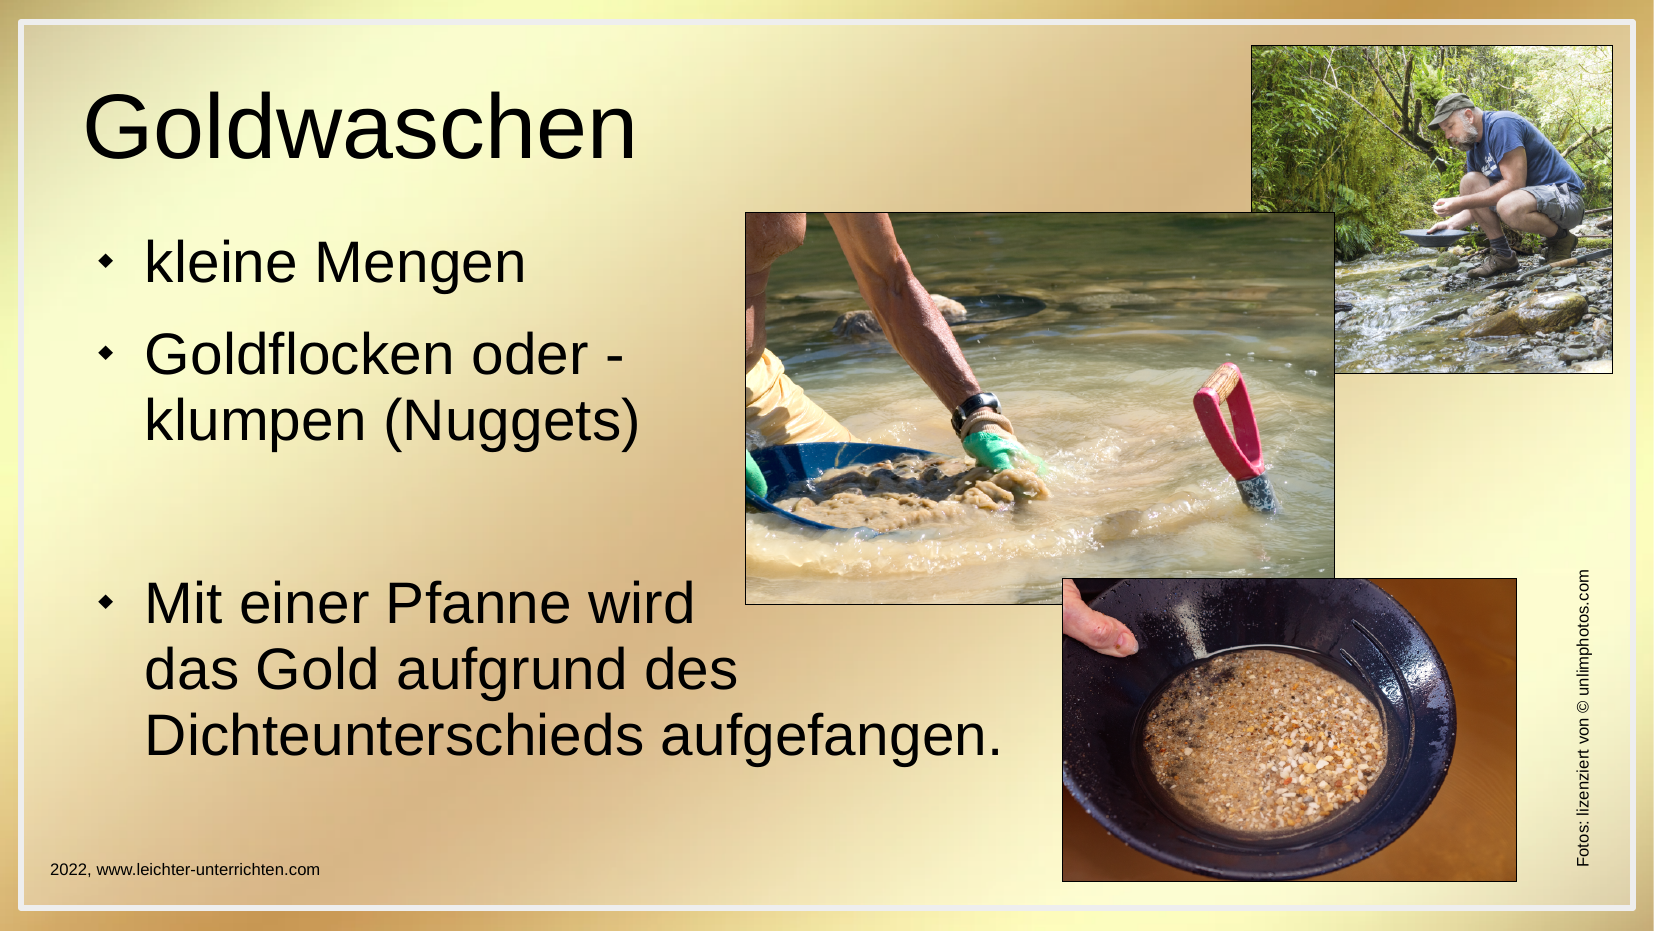

# Goldwaschen
kleine Mengen
Goldflocken oder -
klumpen (Nuggets)
Mit einer Pfanne wird
das Gold aufgrund des
Dichteunterschieds aufgefangen.
Fotos: lizenziert von © unlimphotos.com